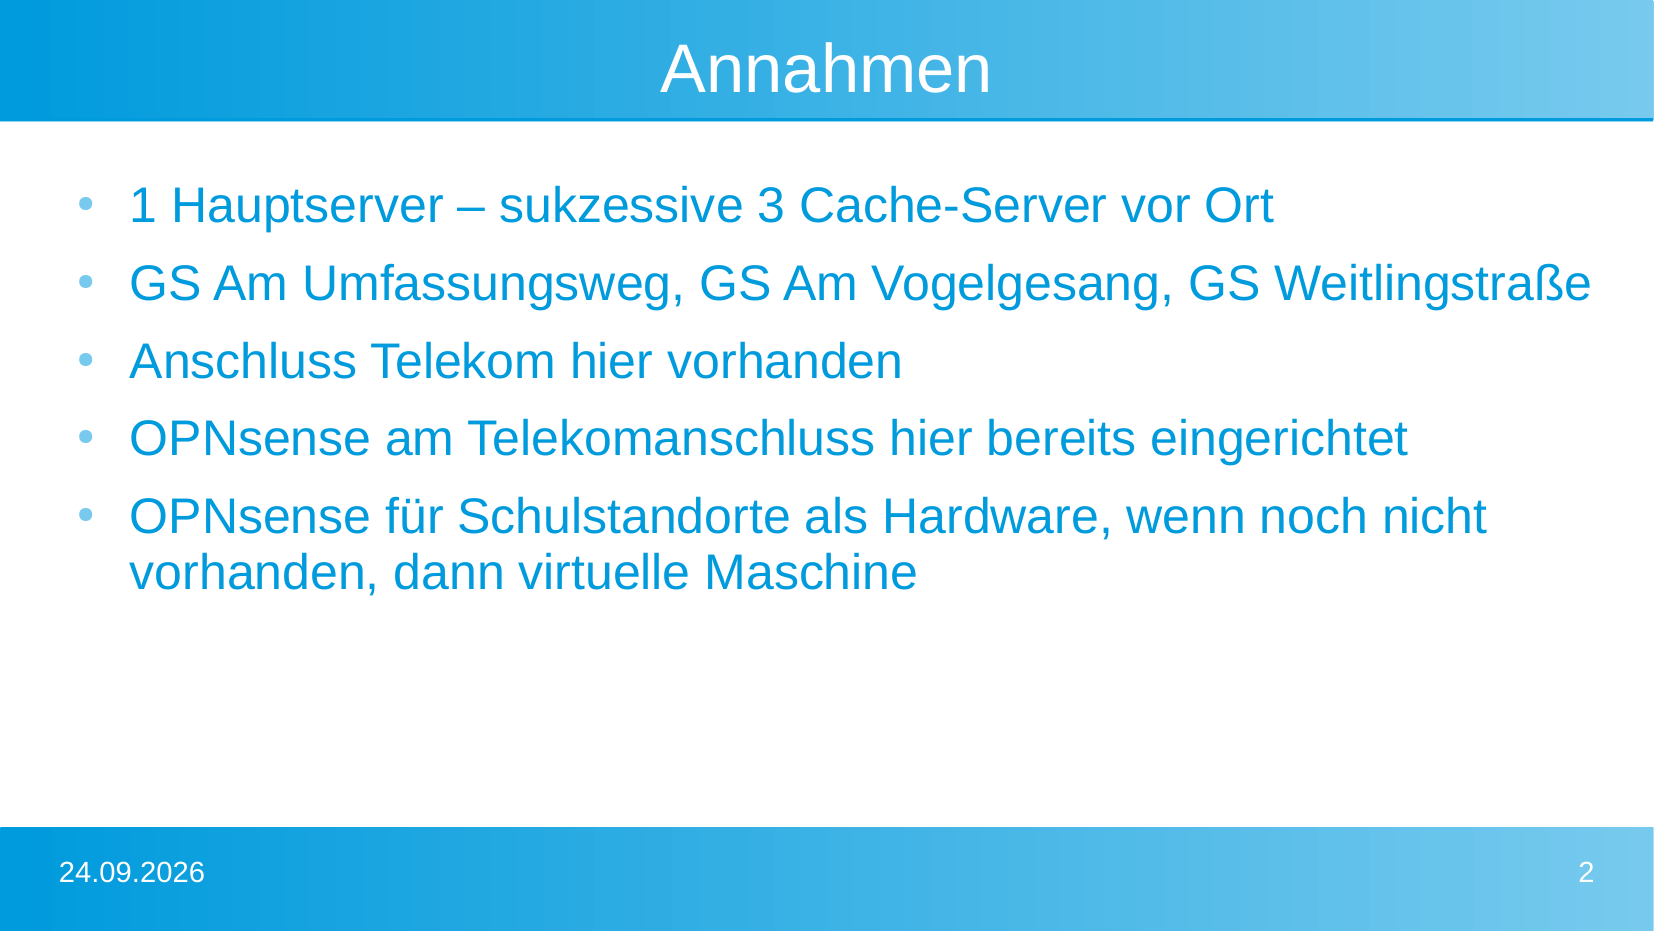

# Annahmen
1 Hauptserver – sukzessive 3 Cache-Server vor Ort
GS Am Umfassungsweg, GS Am Vogelgesang, GS Weitlingstraße
Anschluss Telekom hier vorhanden
OPNsense am Telekomanschluss hier bereits eingerichtet
OPNsense für Schulstandorte als Hardware, wenn noch nicht vorhanden, dann virtuelle Maschine
2